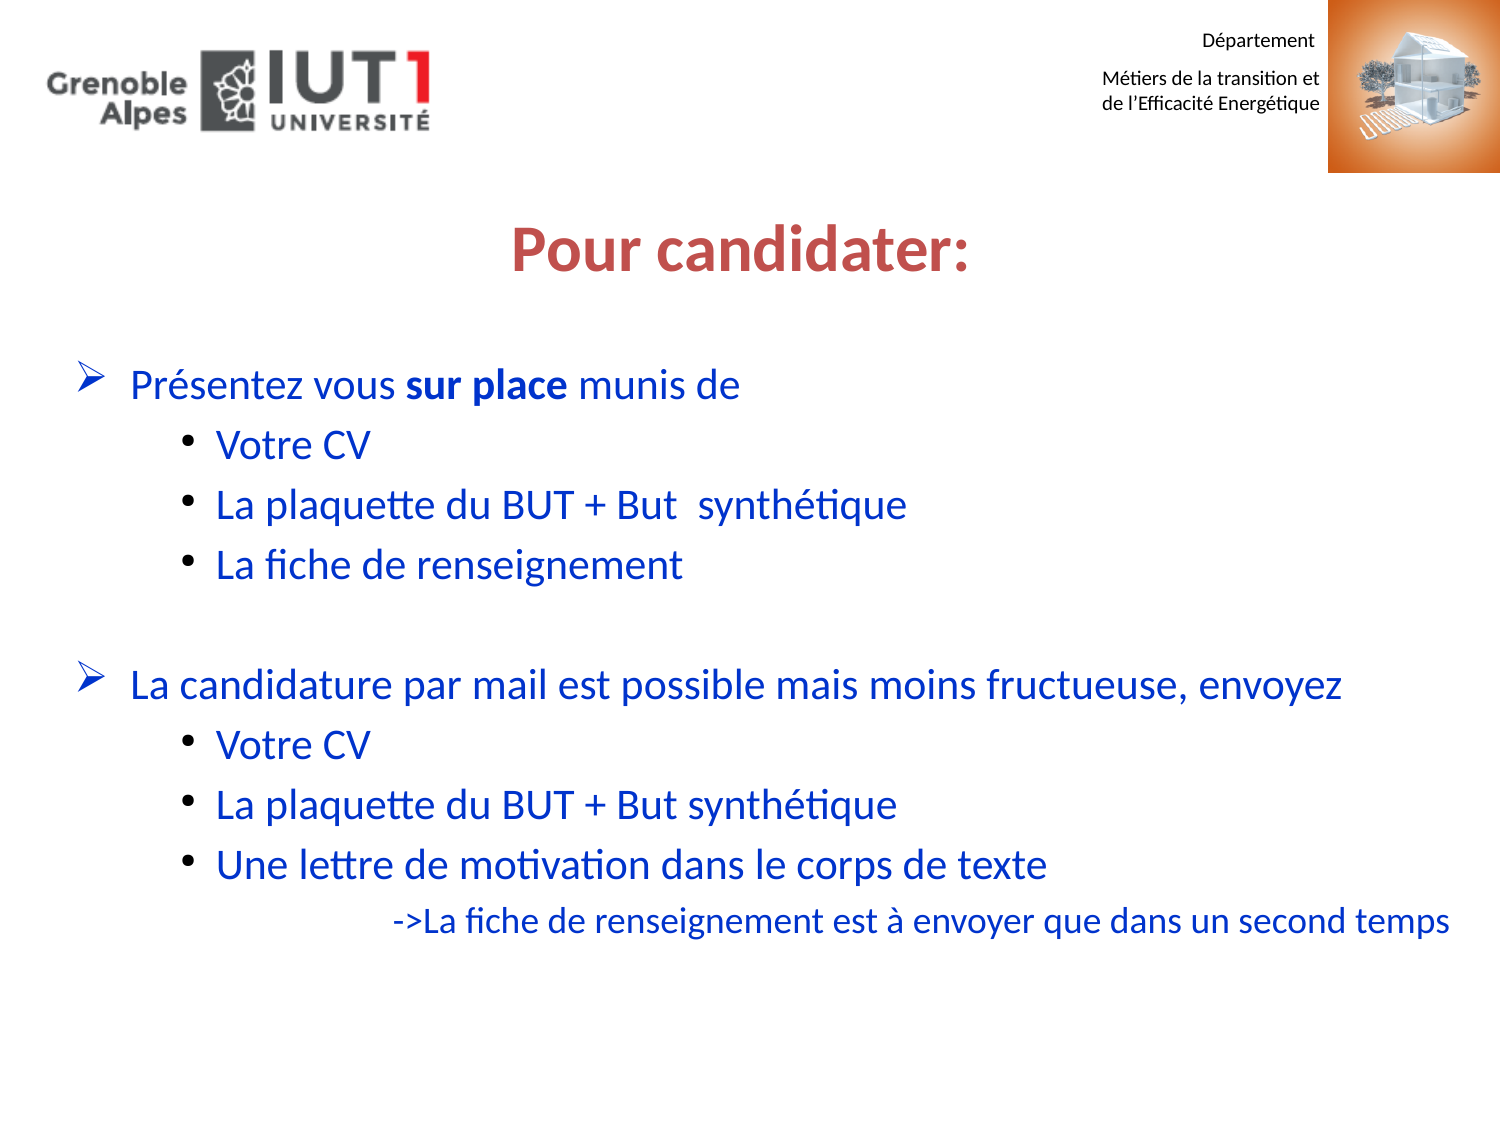

Département
Métiers de la transition et de l’Efficacité Energétique
# Pour candidater:
Présentez vous sur place munis de
Votre CV
La plaquette du BUT + But synthétique
La fiche de renseignement
La candidature par mail est possible mais moins fructueuse, envoyez
Votre CV
La plaquette du BUT + But synthétique
Une lettre de motivation dans le corps de texte
->La fiche de renseignement est à envoyer que dans un second temps